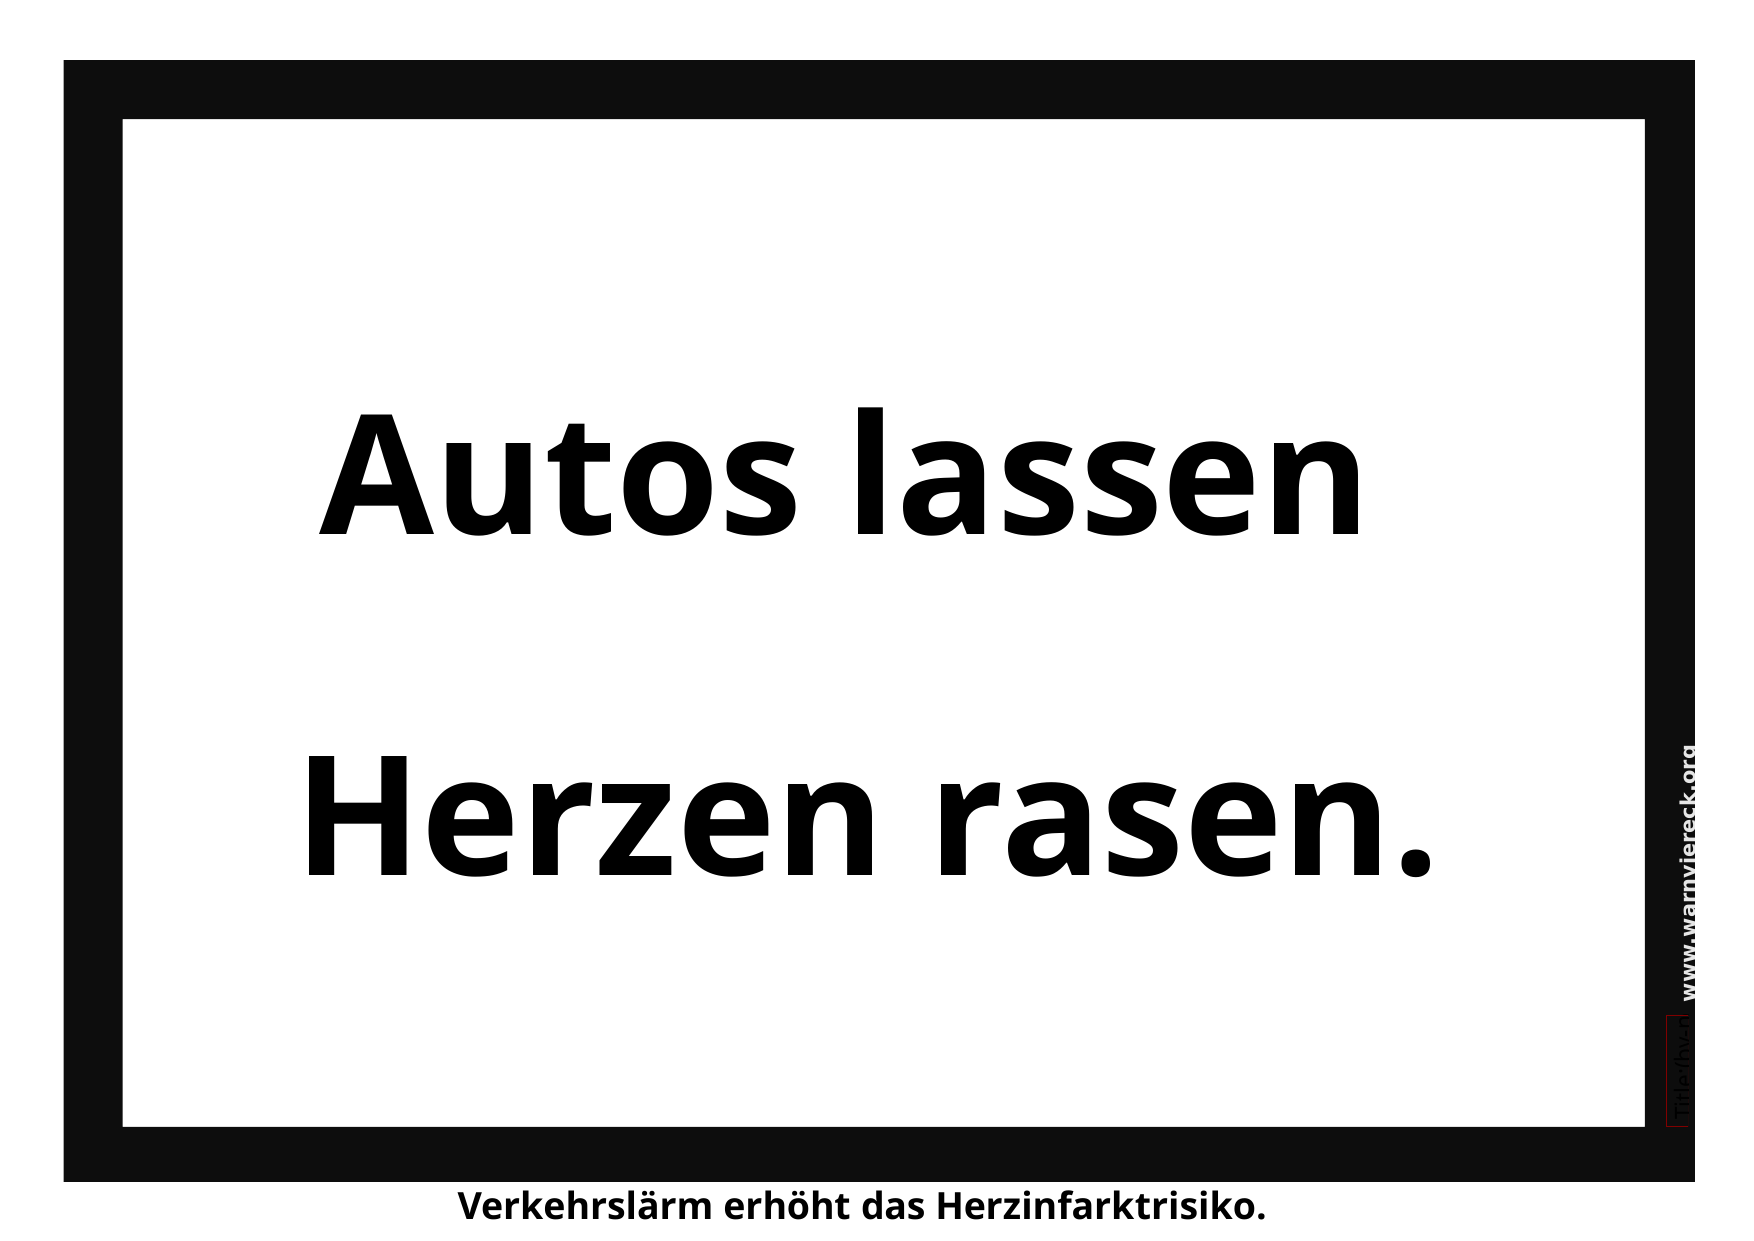

Autos lassen
Herzen rasen.
Verkehrslärm erhöht das Herzinfarktrisiko.
Gesundheitsschäden und Wertverluste
durch Verkehrslärm belaufen sich in Österreich
auf 1,8 Milliarden Euro pro Jahr.